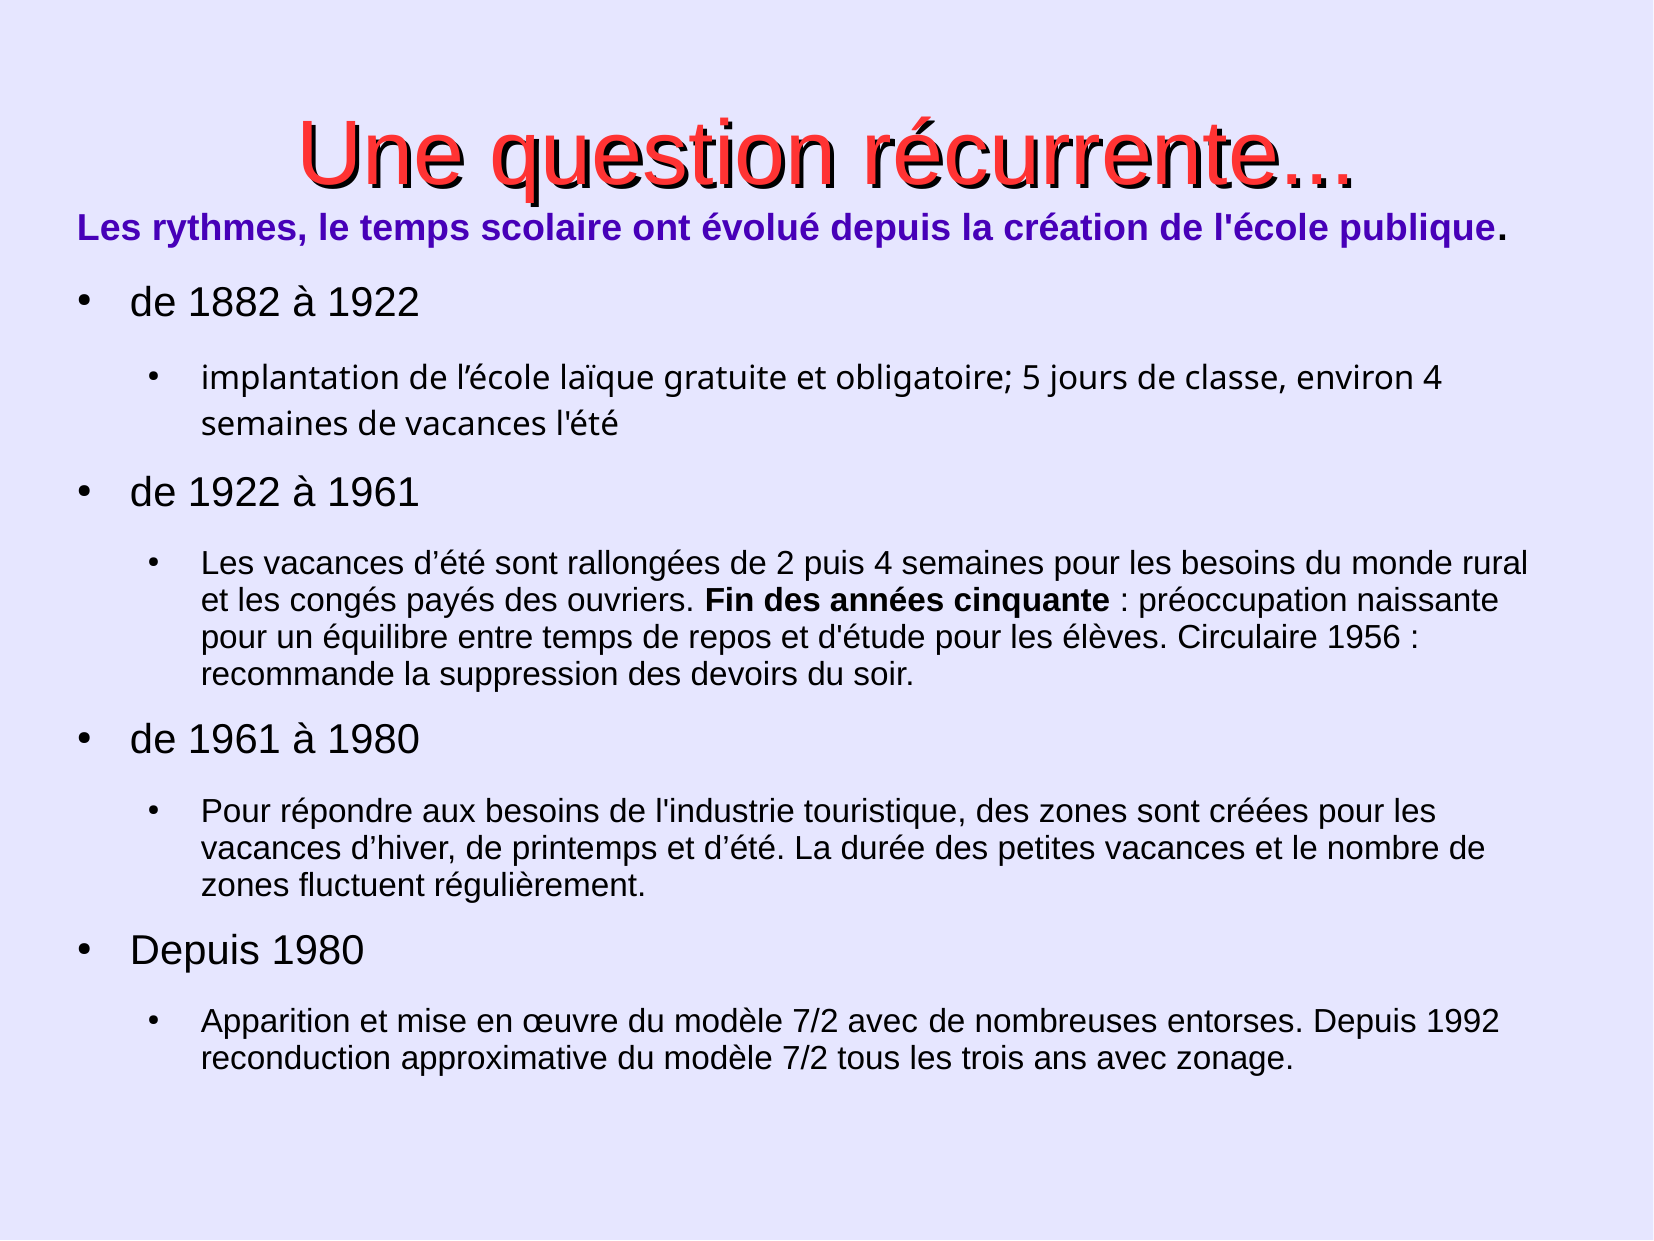

# Une question récurrente...
Les rythmes, le temps scolaire ont évolué depuis la création de l'école publique.
de 1882 à 1922
implantation de l’école laïque gratuite et obligatoire; 5 jours de classe, environ 4 semaines de vacances l'été
de 1922 à 1961
Les vacances d’été sont rallongées de 2 puis 4 semaines pour les besoins du monde rural et les congés payés des ouvriers. Fin des années cinquante : préoccupation naissante pour un équilibre entre temps de repos et d'étude pour les élèves. Circulaire 1956 : recommande la suppression des devoirs du soir.
de 1961 à 1980
Pour répondre aux besoins de l'industrie touristique, des zones sont créées pour les vacances d’hiver, de printemps et d’été. La durée des petites vacances et le nombre de zones fluctuent régulièrement.
Depuis 1980
Apparition et mise en œuvre du modèle 7/2 avec de nombreuses entorses. Depuis 1992 reconduction approximative du modèle 7/2 tous les trois ans avec zonage.